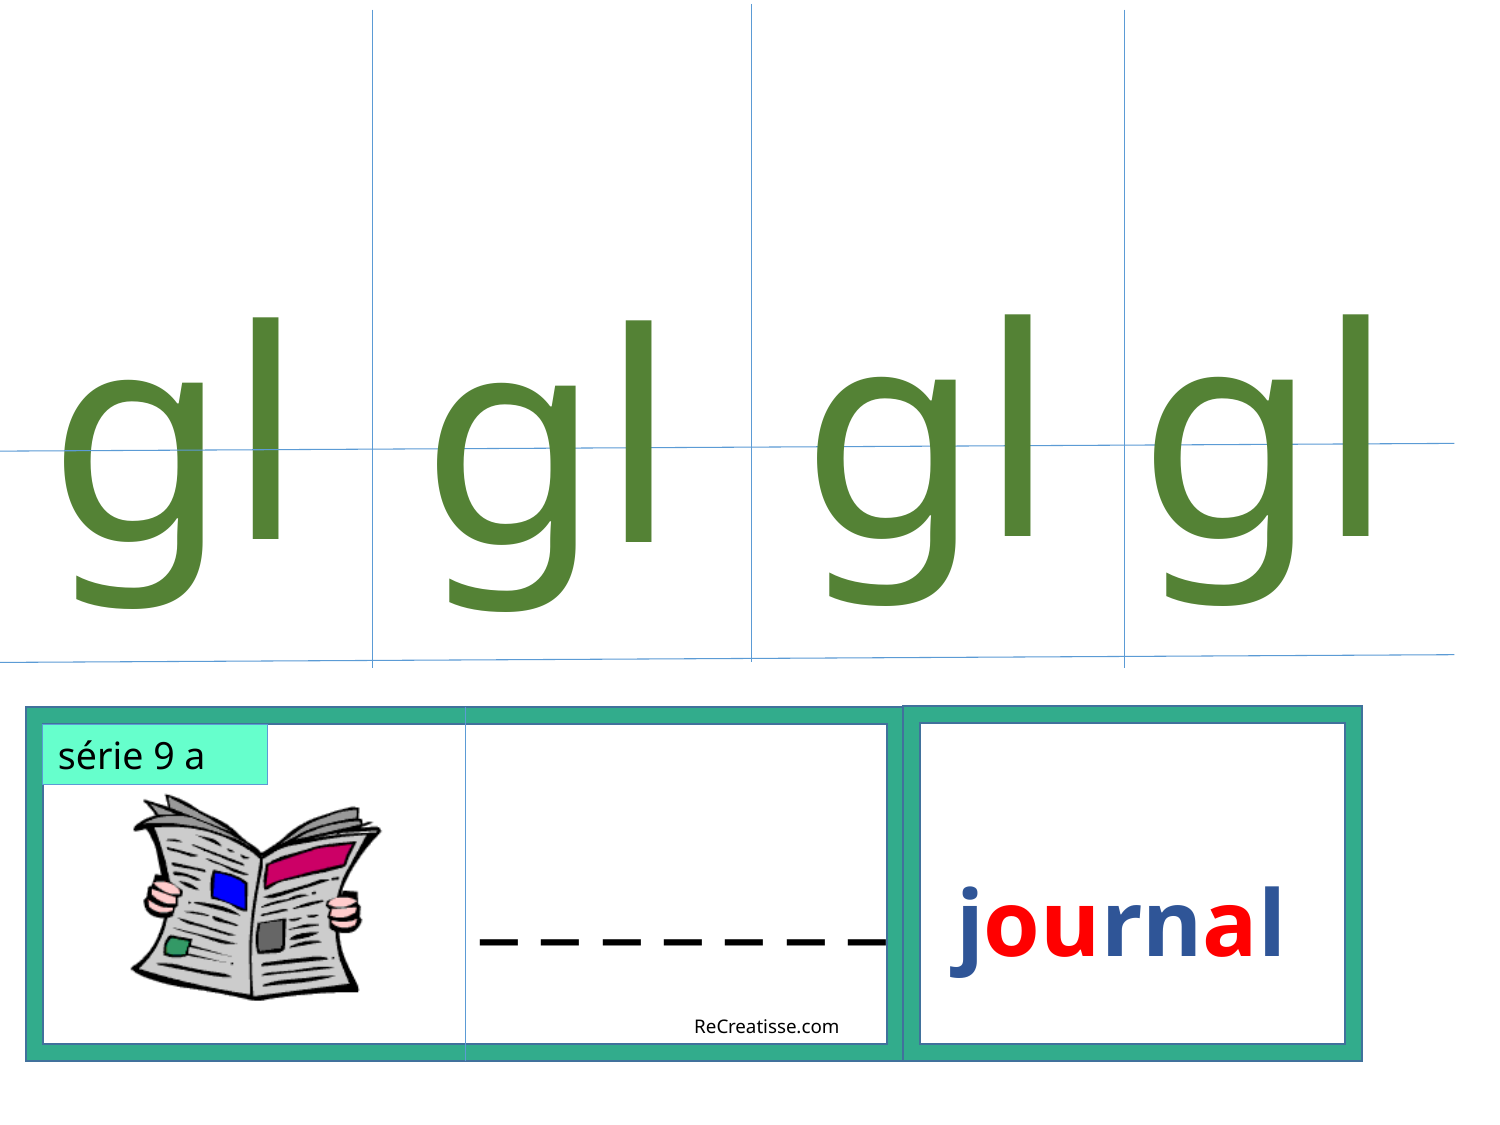

gl
gl
gl
gl
série 9 a
_ _ _ _ _ _ _
journal
ReCreatisse.com